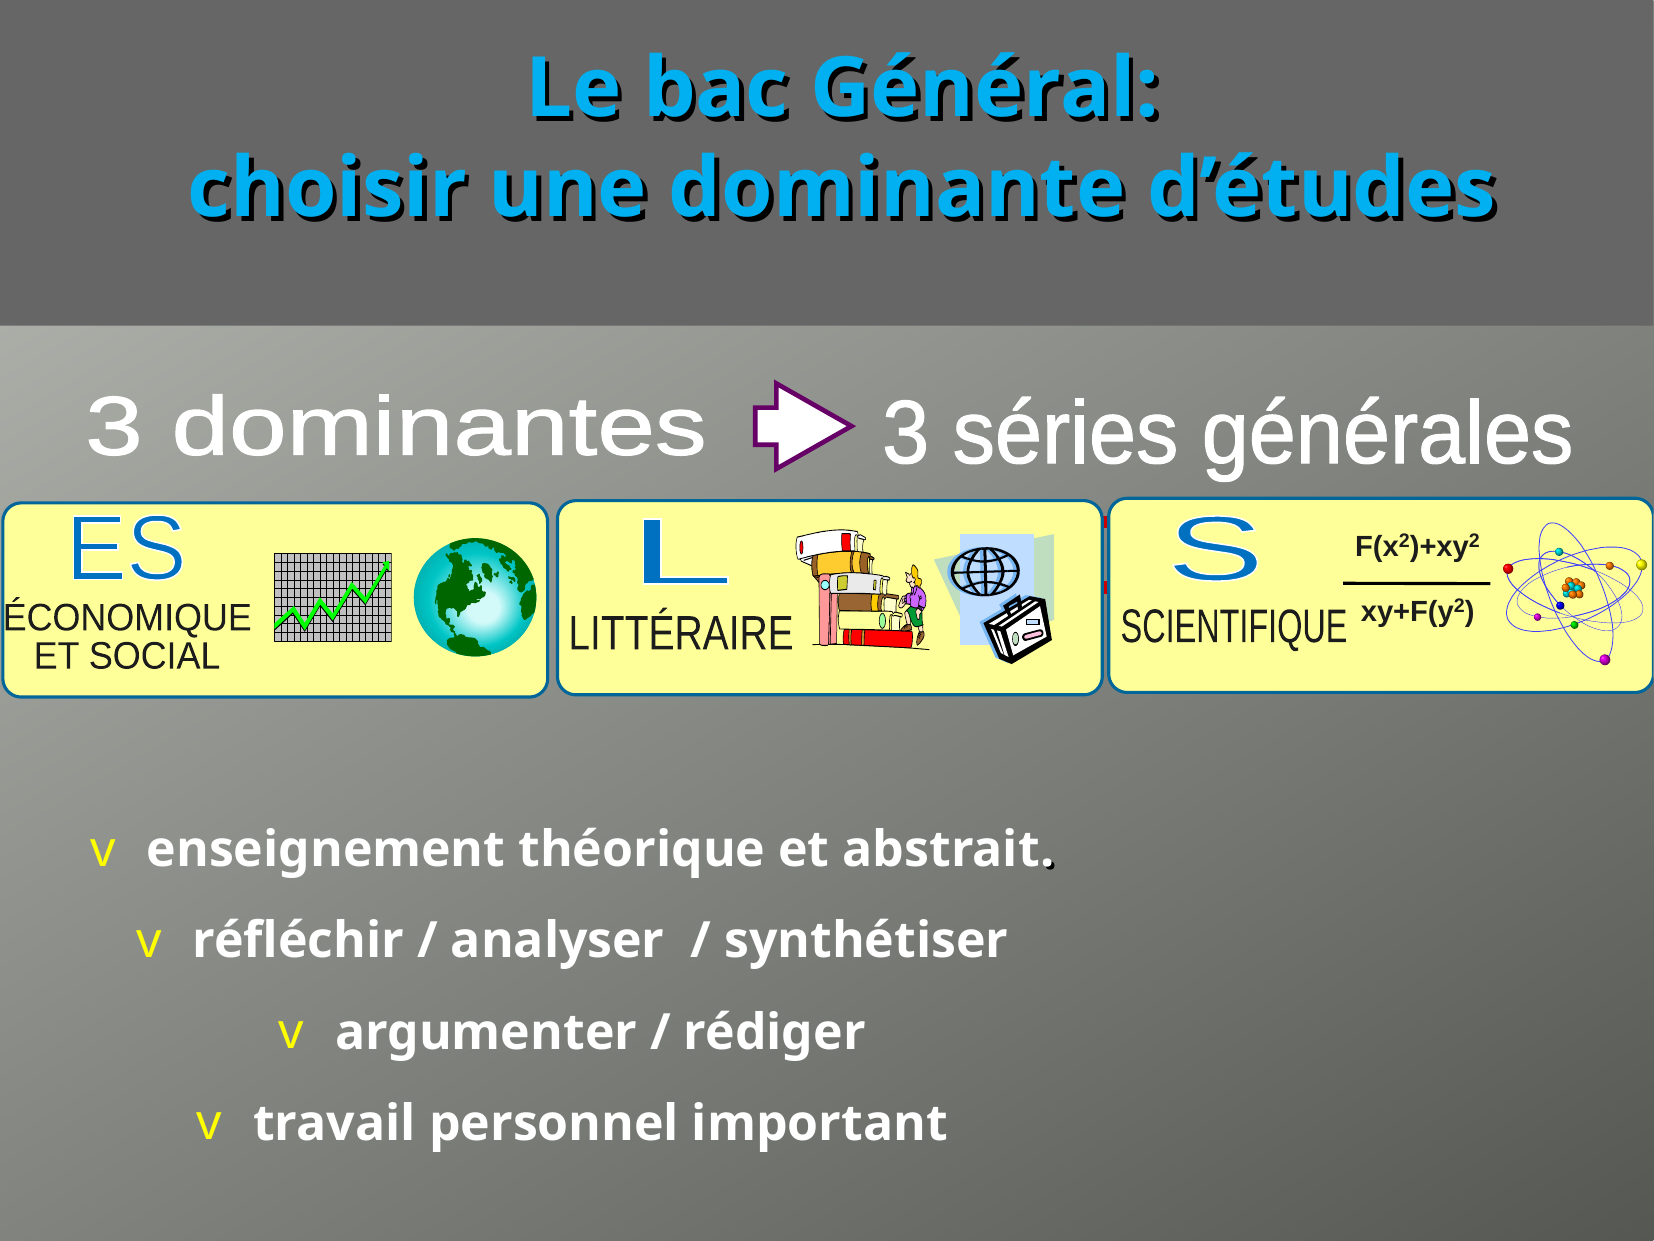

Le bac Général:
choisir une dominante d’études
3 dominantes
3 séries générales
ES
S
L
F(x2)+xy2
xy+F(y2)
ÉCONOMIQUE
ET SOCIAL
LITTÉRAIRE
SCIENTIFIQUE
enseignement théorique et abstrait.
réfléchir / analyser / synthétiser
argumenter / rédiger
travail personnel important